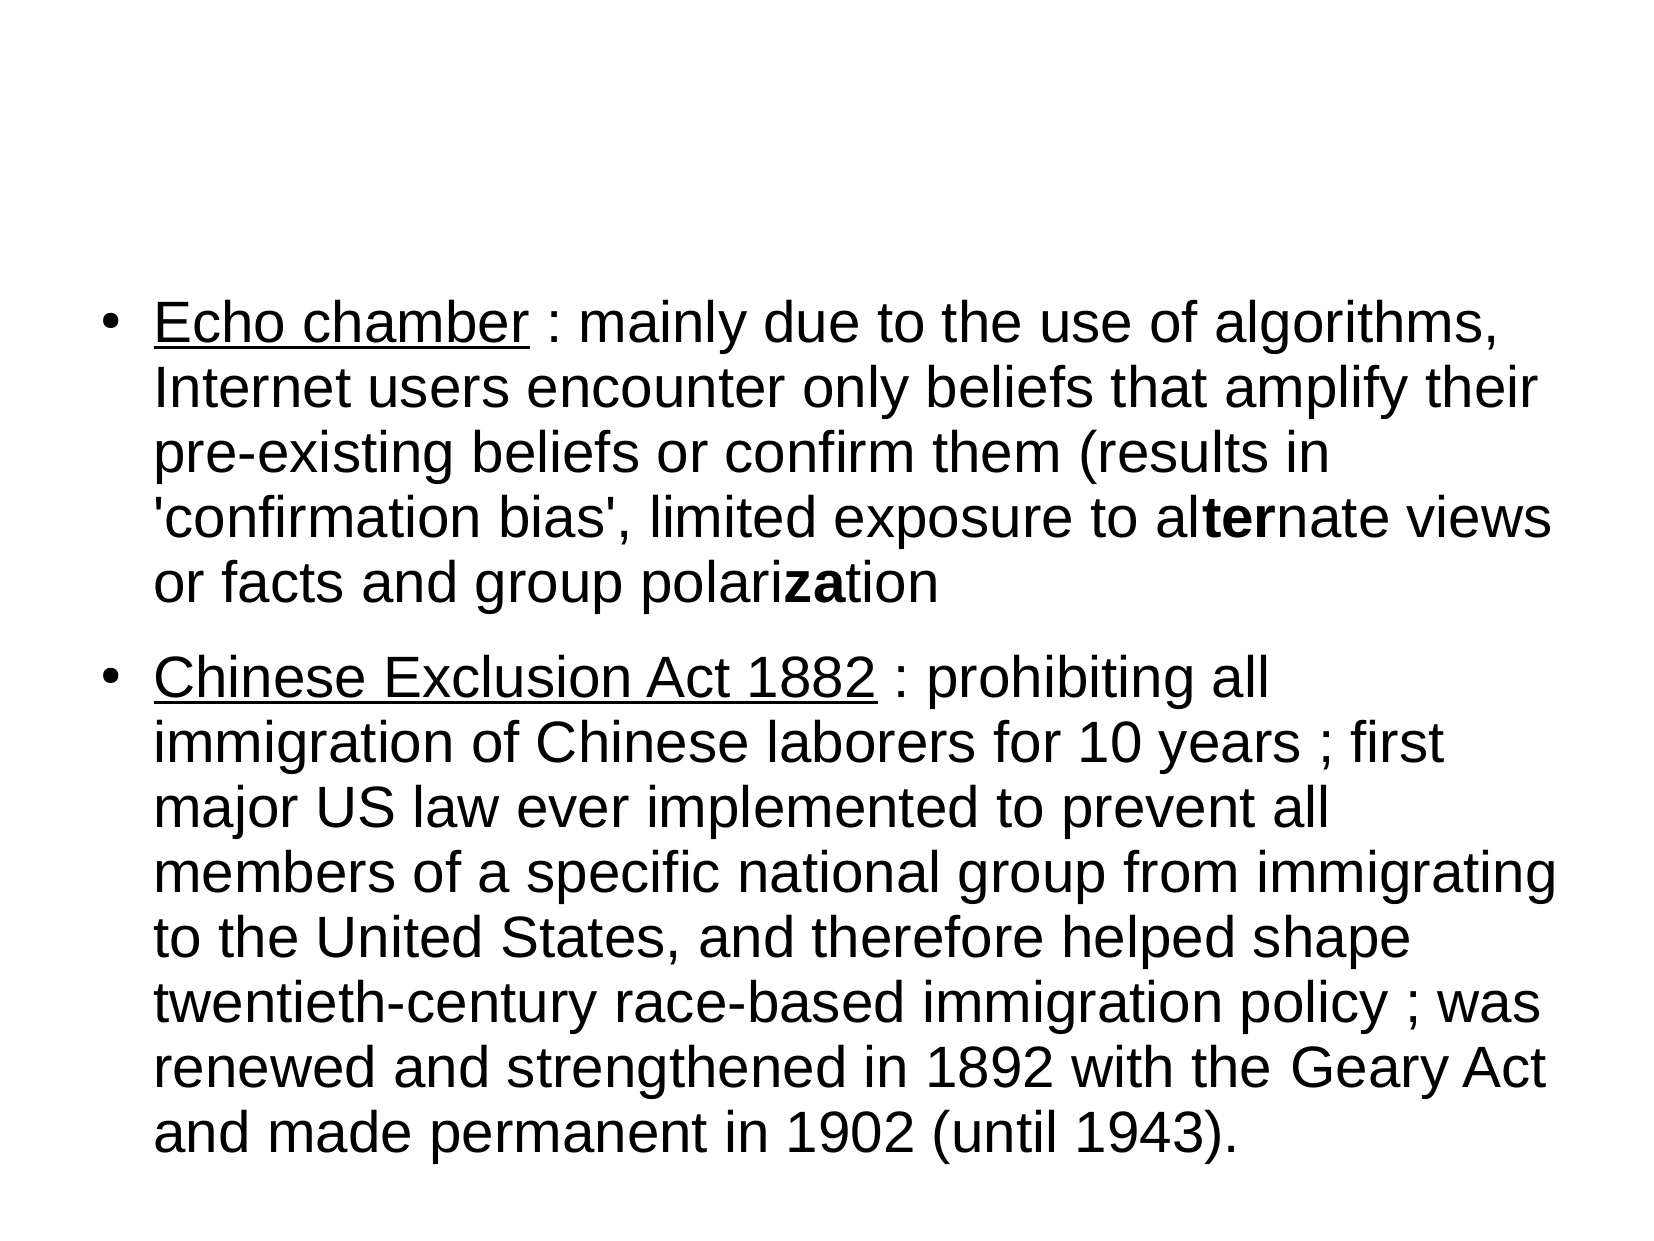

#
Echo chamber : mainly due to the use of algorithms, Internet users encounter only beliefs that amplify their pre-existing beliefs or confirm them (results in 'confirmation bias', limited exposure to alternate views or facts and group polarization
Chinese Exclusion Act 1882 : prohibiting all immigration of Chinese laborers for 10 years ; first major US law ever implemented to prevent all members of a specific national group from immigrating to the United States, and therefore helped shape twentieth-century race-based immigration policy ; was renewed and strengthened in 1892 with the Geary Act and made permanent in 1902 (until 1943).